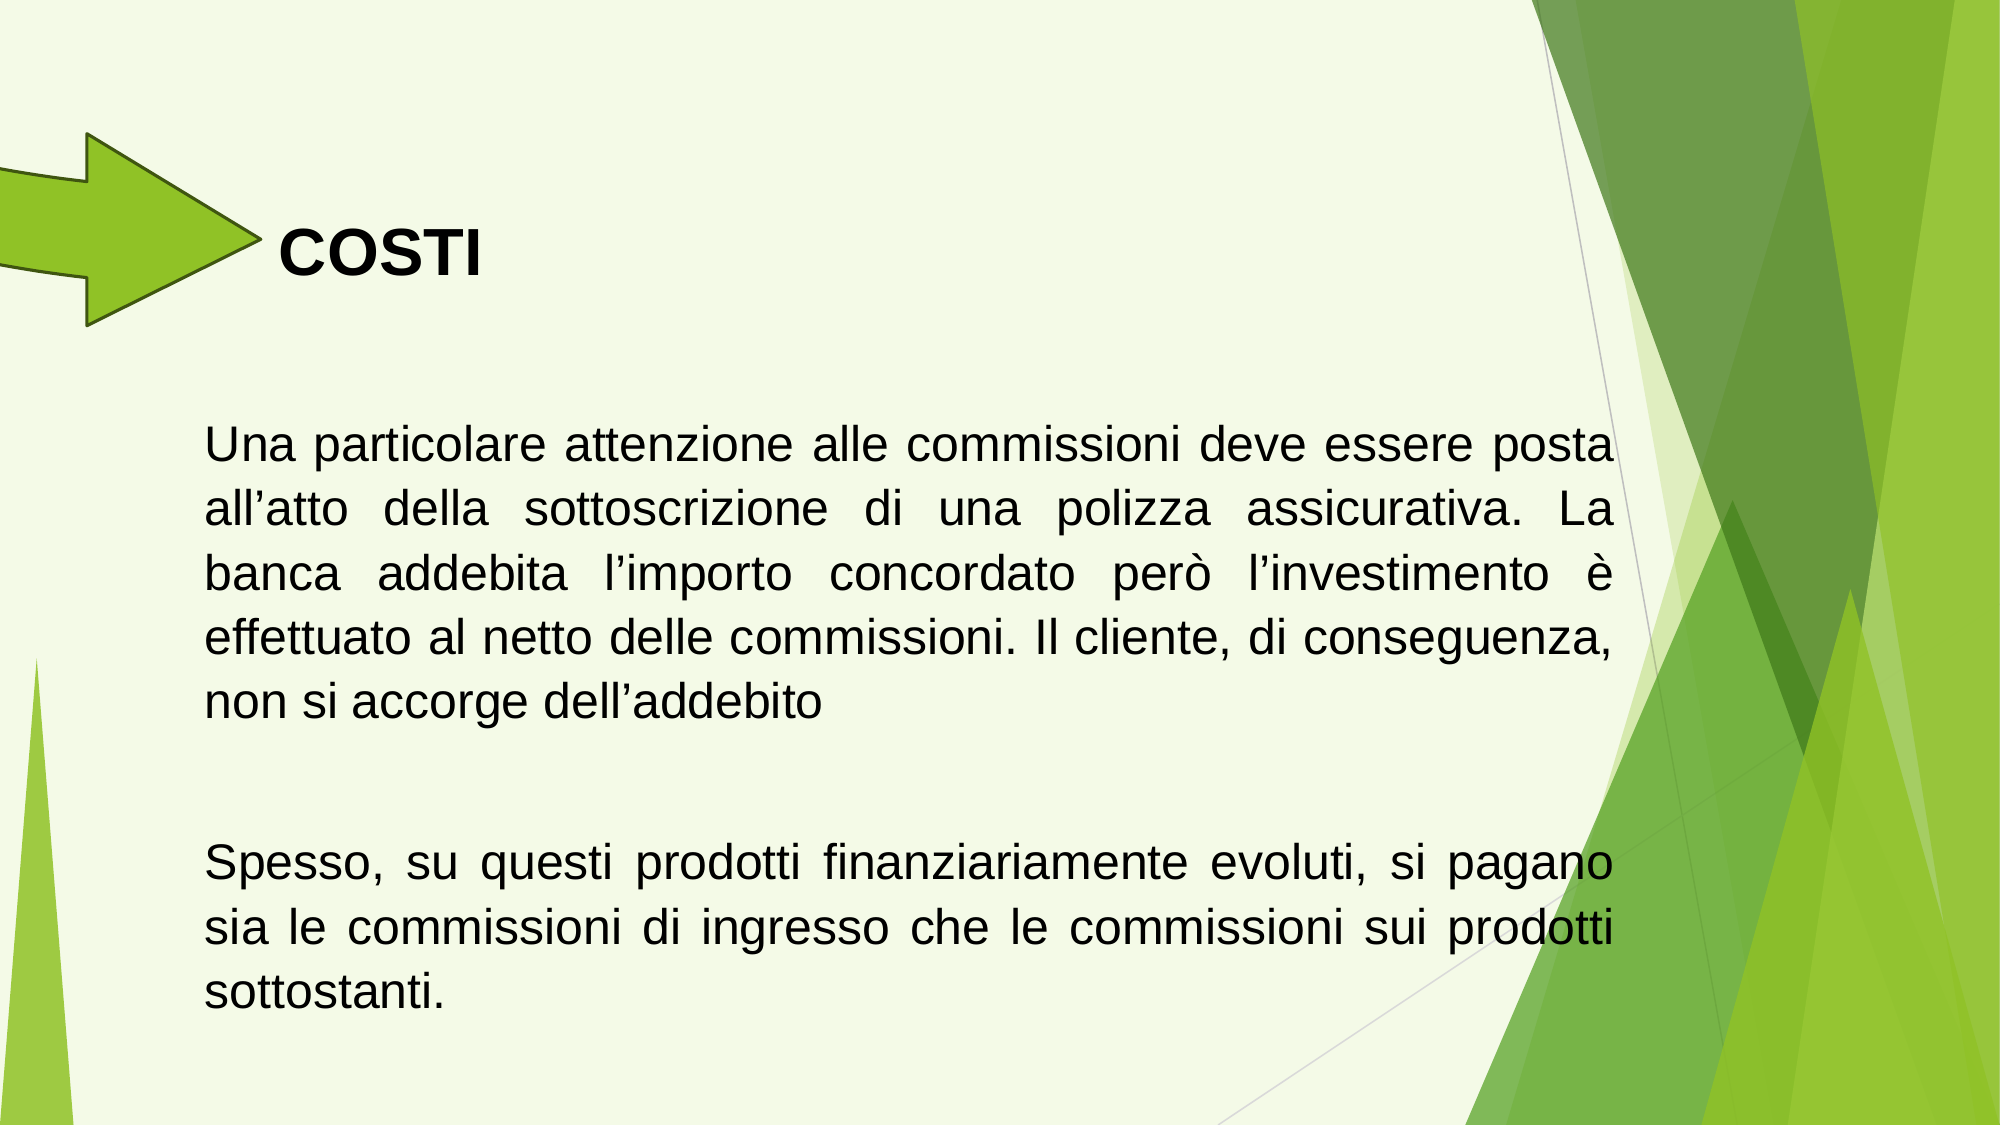

COSTI
Una particolare attenzione alle commissioni deve essere posta all’atto della sottoscrizione di una polizza assicurativa. La banca addebita l’importo concordato però l’investimento è effettuato al netto delle commissioni. Il cliente, di conseguenza, non si accorge dell’addebito
Spesso, su questi prodotti finanziariamente evoluti, si pagano sia le commissioni di ingresso che le commissioni sui prodotti sottostanti.